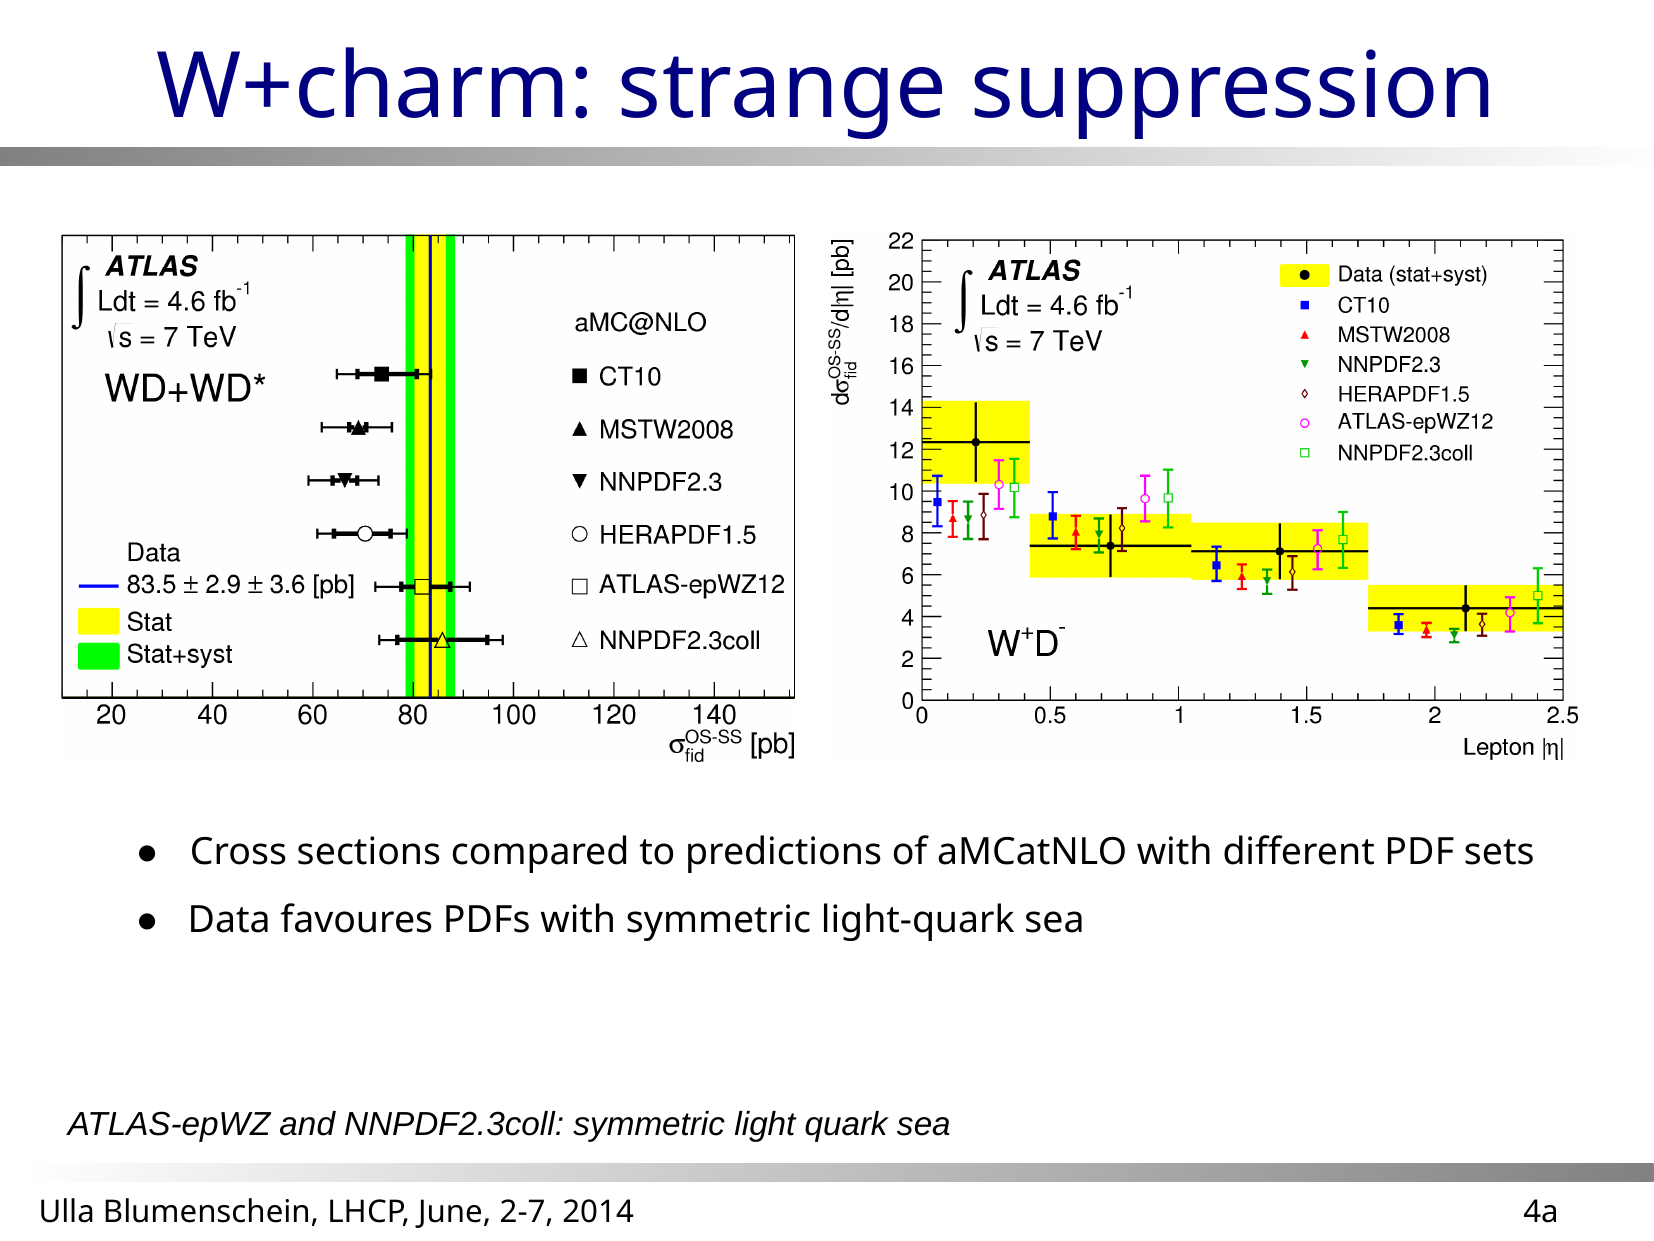

# W+charm: strange suppression
	● Cross sections compared to predictions of aMCatNLO with different PDF sets
	● Data favoures PDFs with symmetric light-quark sea
ATLAS-epWZ and NNPDF2.3coll: symmetric light quark sea
Ulla Blumenschein, LHCP, June, 2-7, 2014 4a